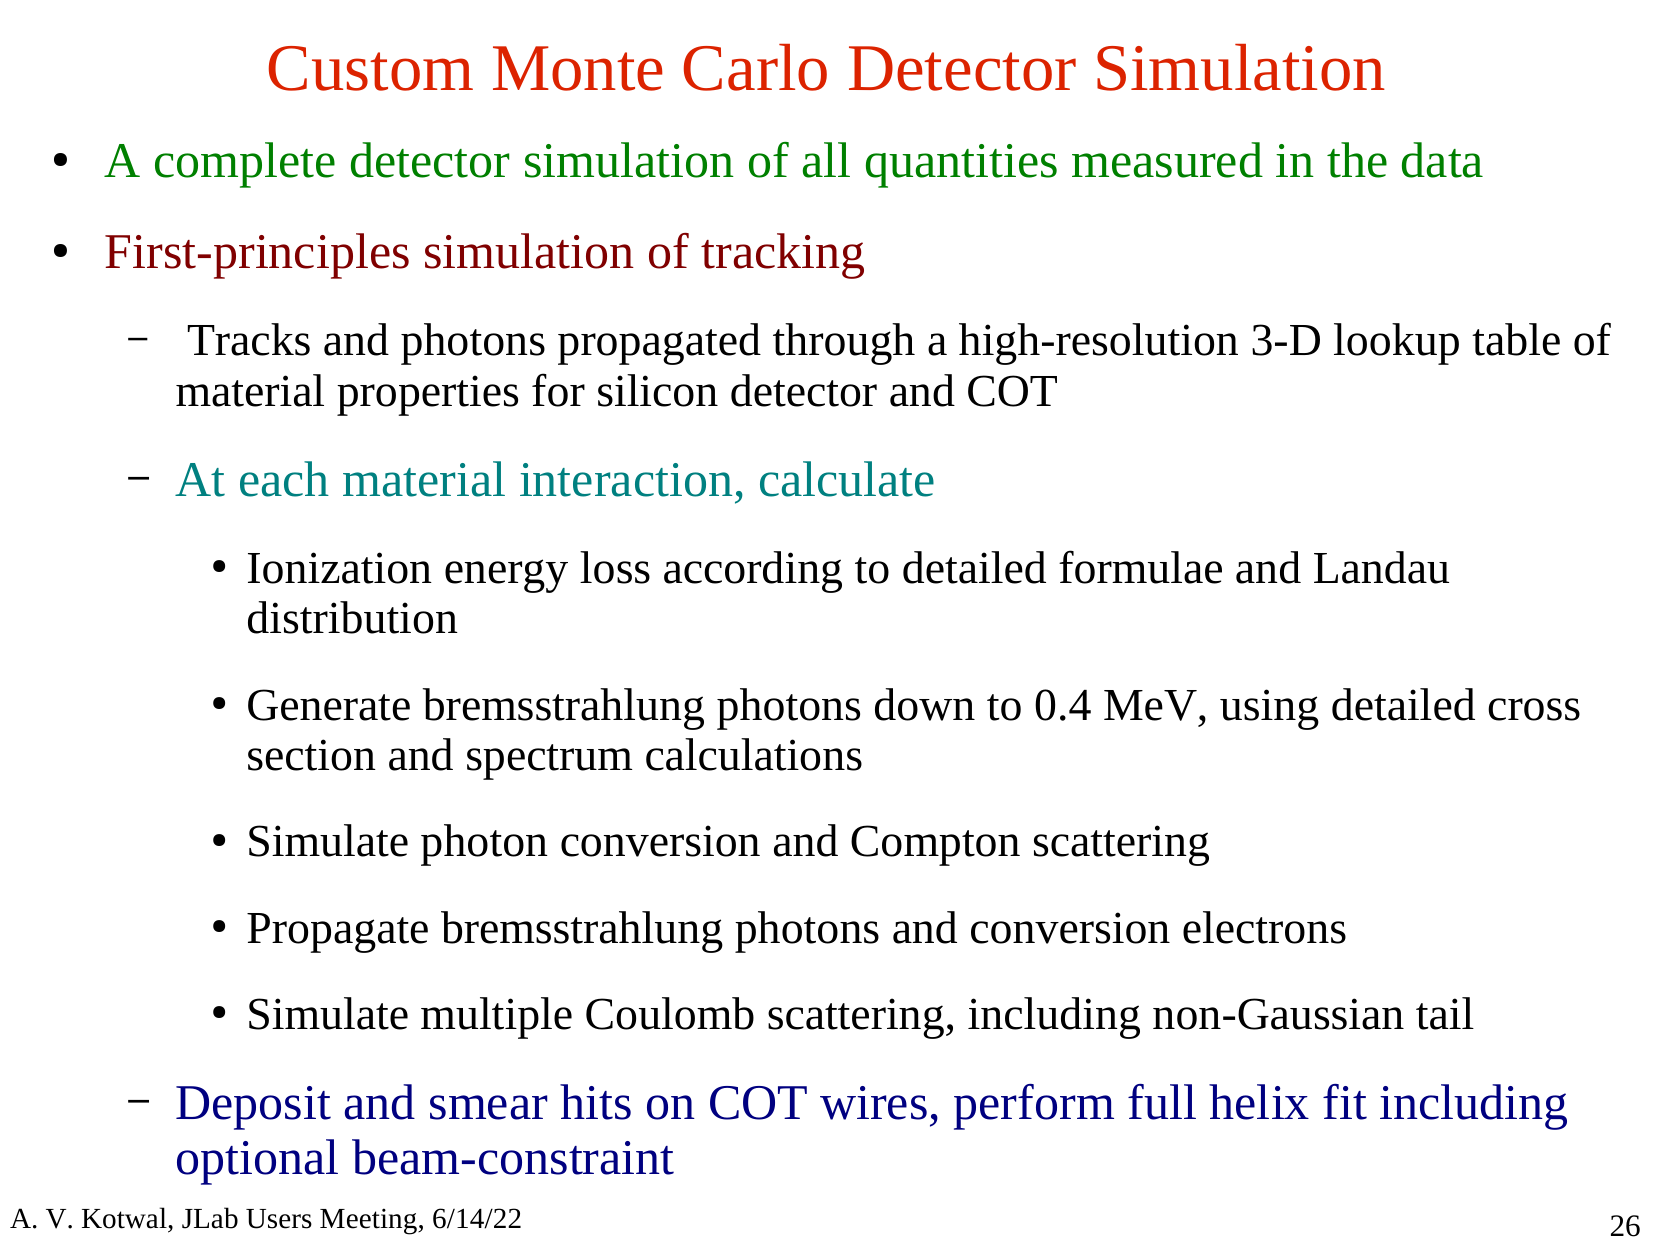

# Custom Monte Carlo Detector Simulation
A complete detector simulation of all quantities measured in the data
First-principles simulation of tracking
 Tracks and photons propagated through a high-resolution 3-D lookup table of material properties for silicon detector and COT
At each material interaction, calculate
Ionization energy loss according to detailed formulae and Landau distribution
Generate bremsstrahlung photons down to 0.4 MeV, using detailed cross section and spectrum calculations
Simulate photon conversion and Compton scattering
Propagate bremsstrahlung photons and conversion electrons
Simulate multiple Coulomb scattering, including non-Gaussian tail
Deposit and smear hits on COT wires, perform full helix fit including optional beam-constraint
A. V. Kotwal, JLab Users Meeting, 6/14/22